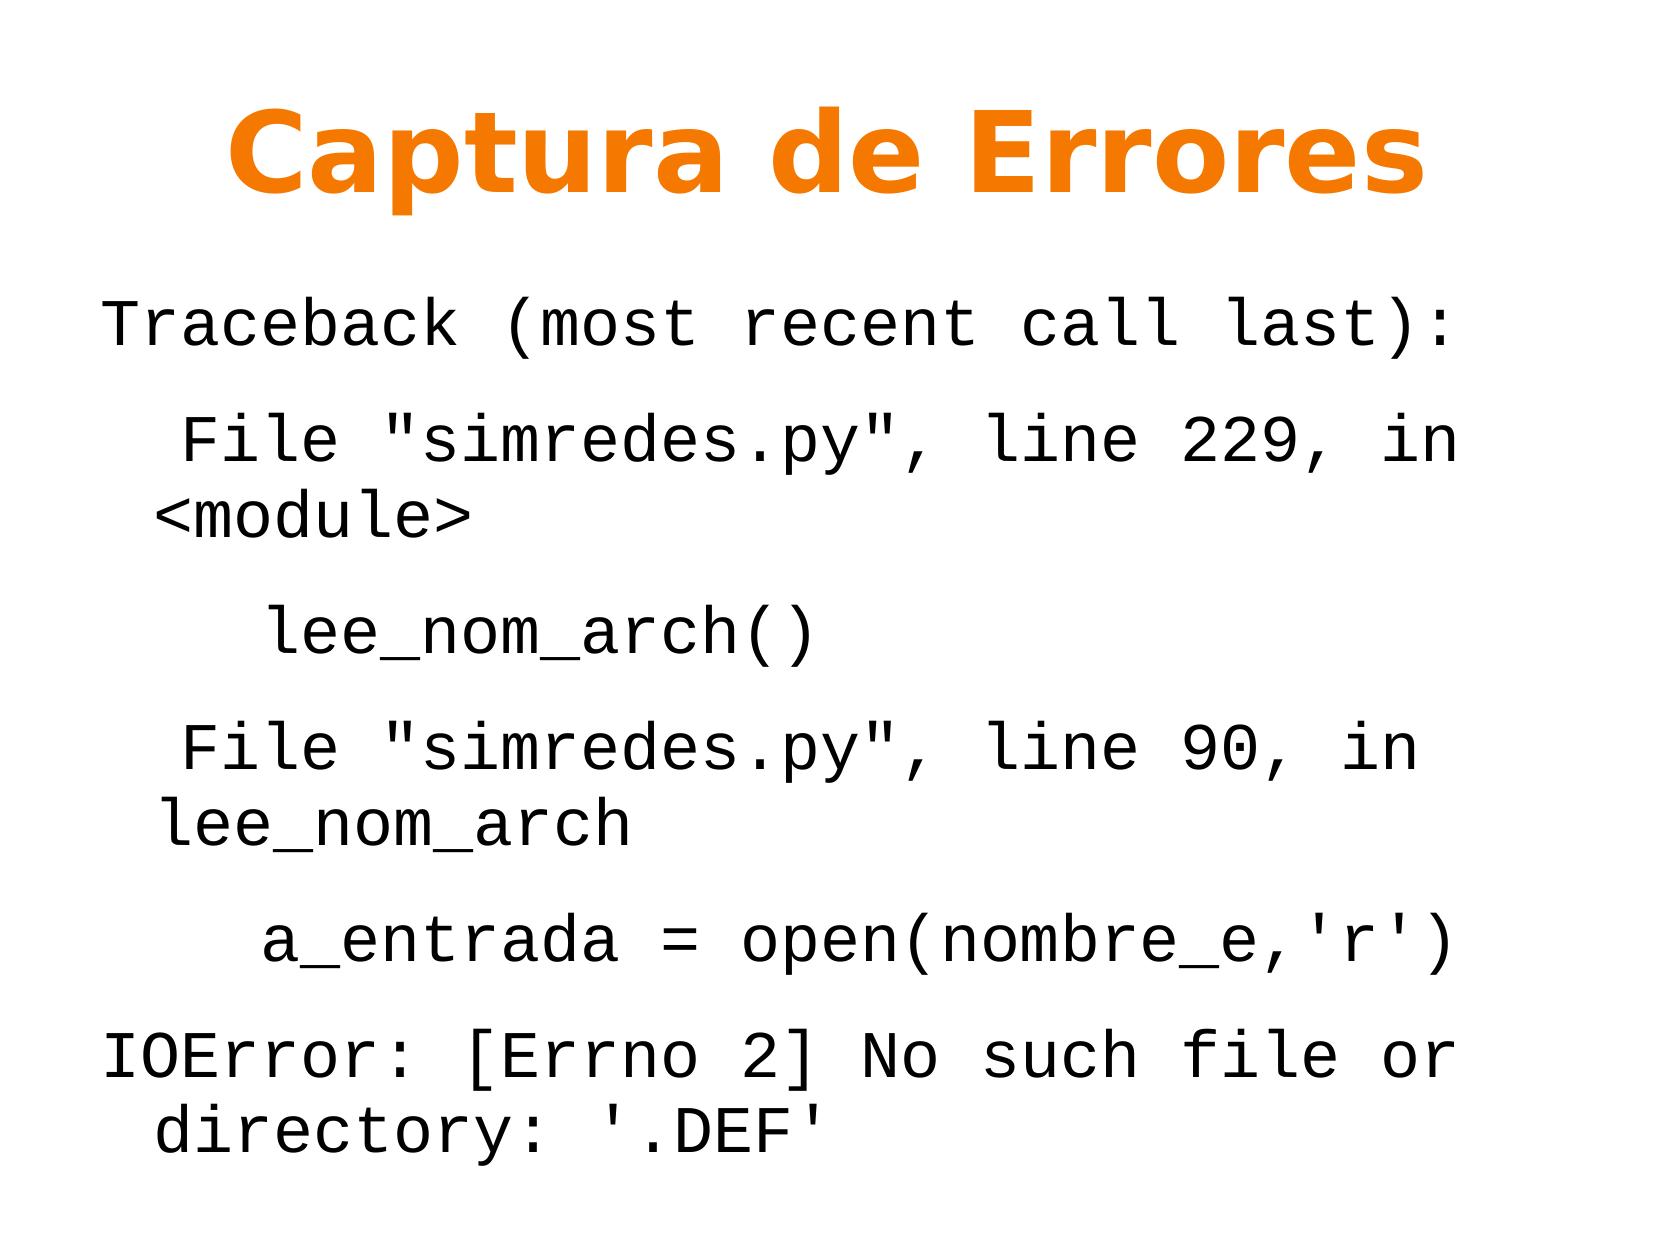

# Captura de Errores
Traceback (most recent call last):
 File "simredes.py", line 229, in <module>
 lee_nom_arch()
 File "simredes.py", line 90, in lee_nom_arch
 a_entrada = open(nombre_e,'r')
IOError: [Errno 2] No such file or directory: '.DEF'